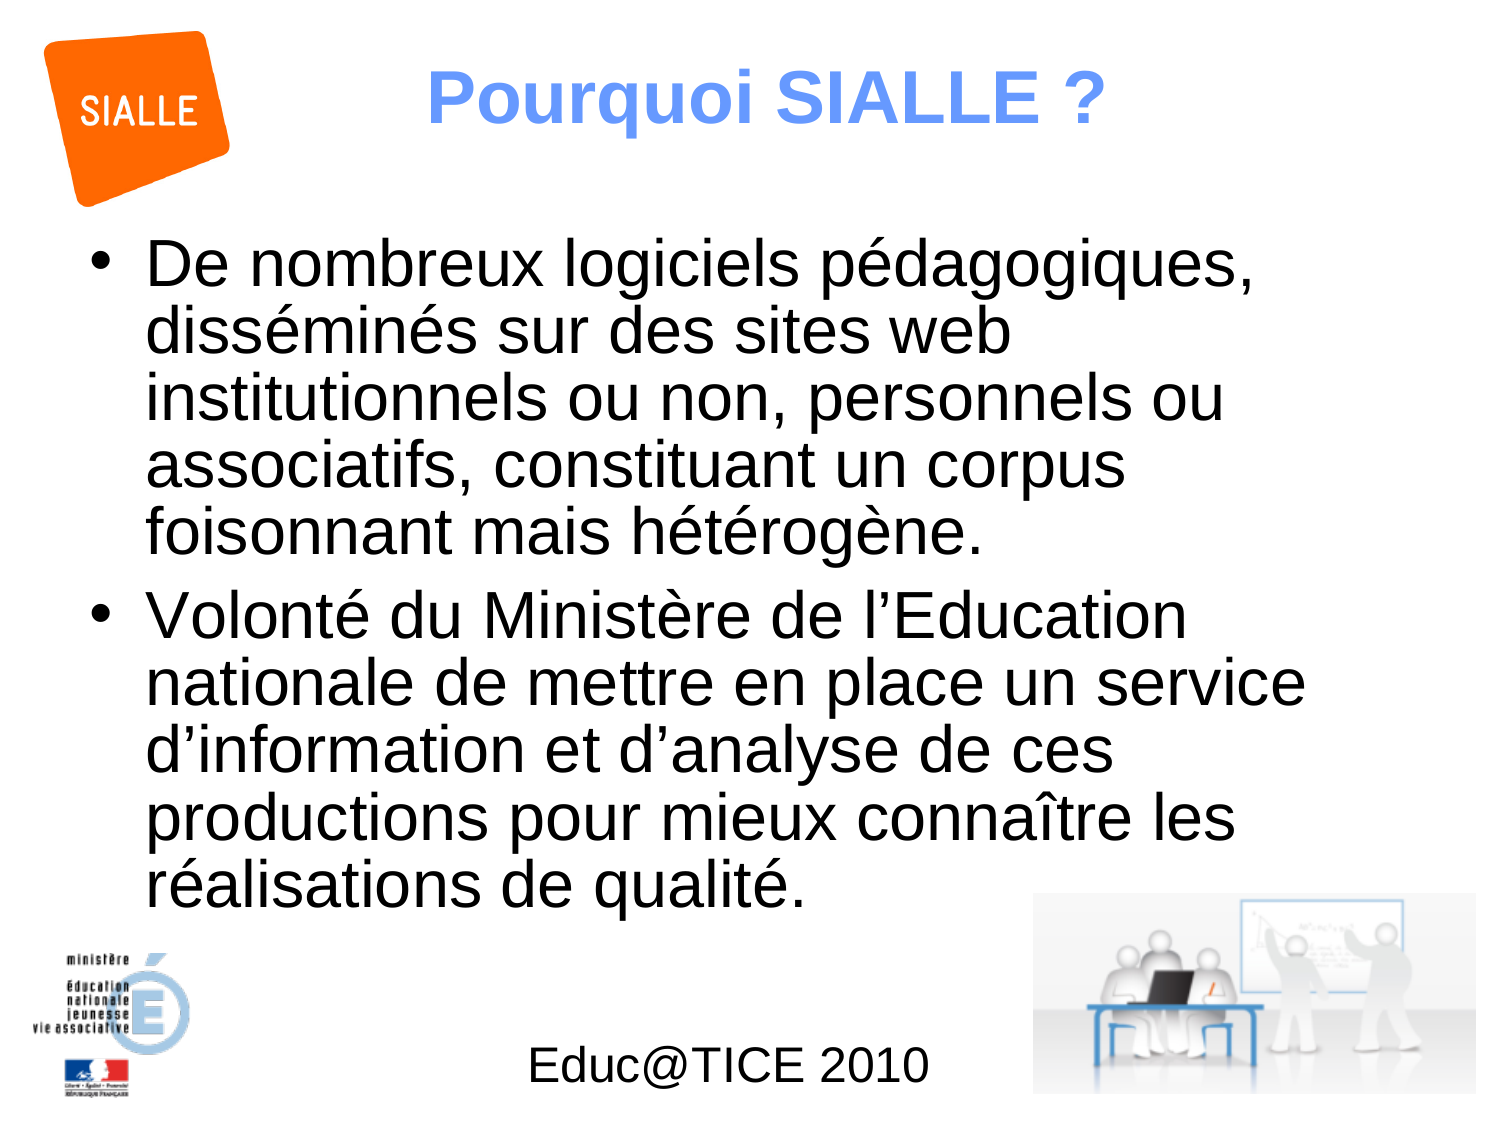

# Pourquoi SIALLE ?
De nombreux logiciels pédagogiques, disséminés sur des sites web institutionnels ou non, personnels ou associatifs, constituant un corpus foisonnant mais hétérogène.
Volonté du Ministère de l’Education nationale de mettre en place un service d’information et d’analyse de ces productions pour mieux connaître les réalisations de qualité.
Educ@TICE 2010